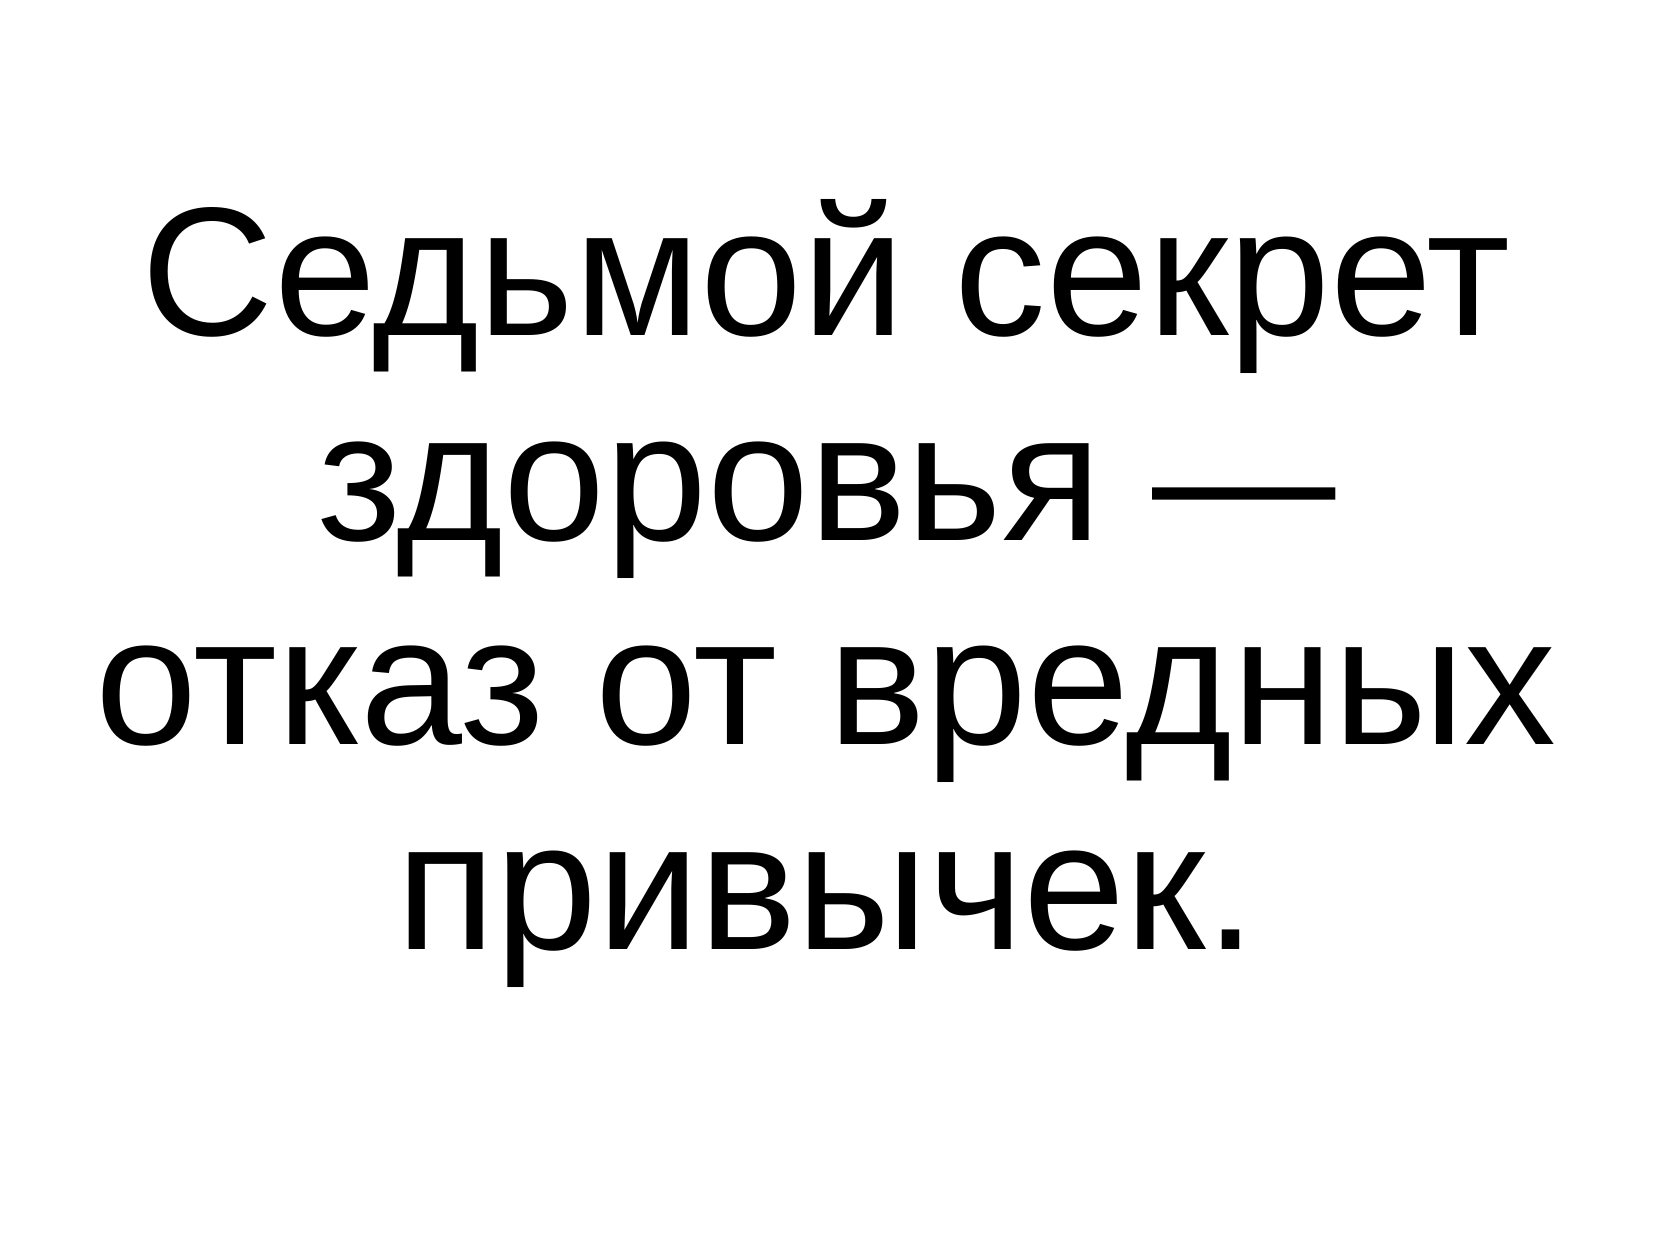

# Седьмой секрет здоровья — отказ от вредных привычек.